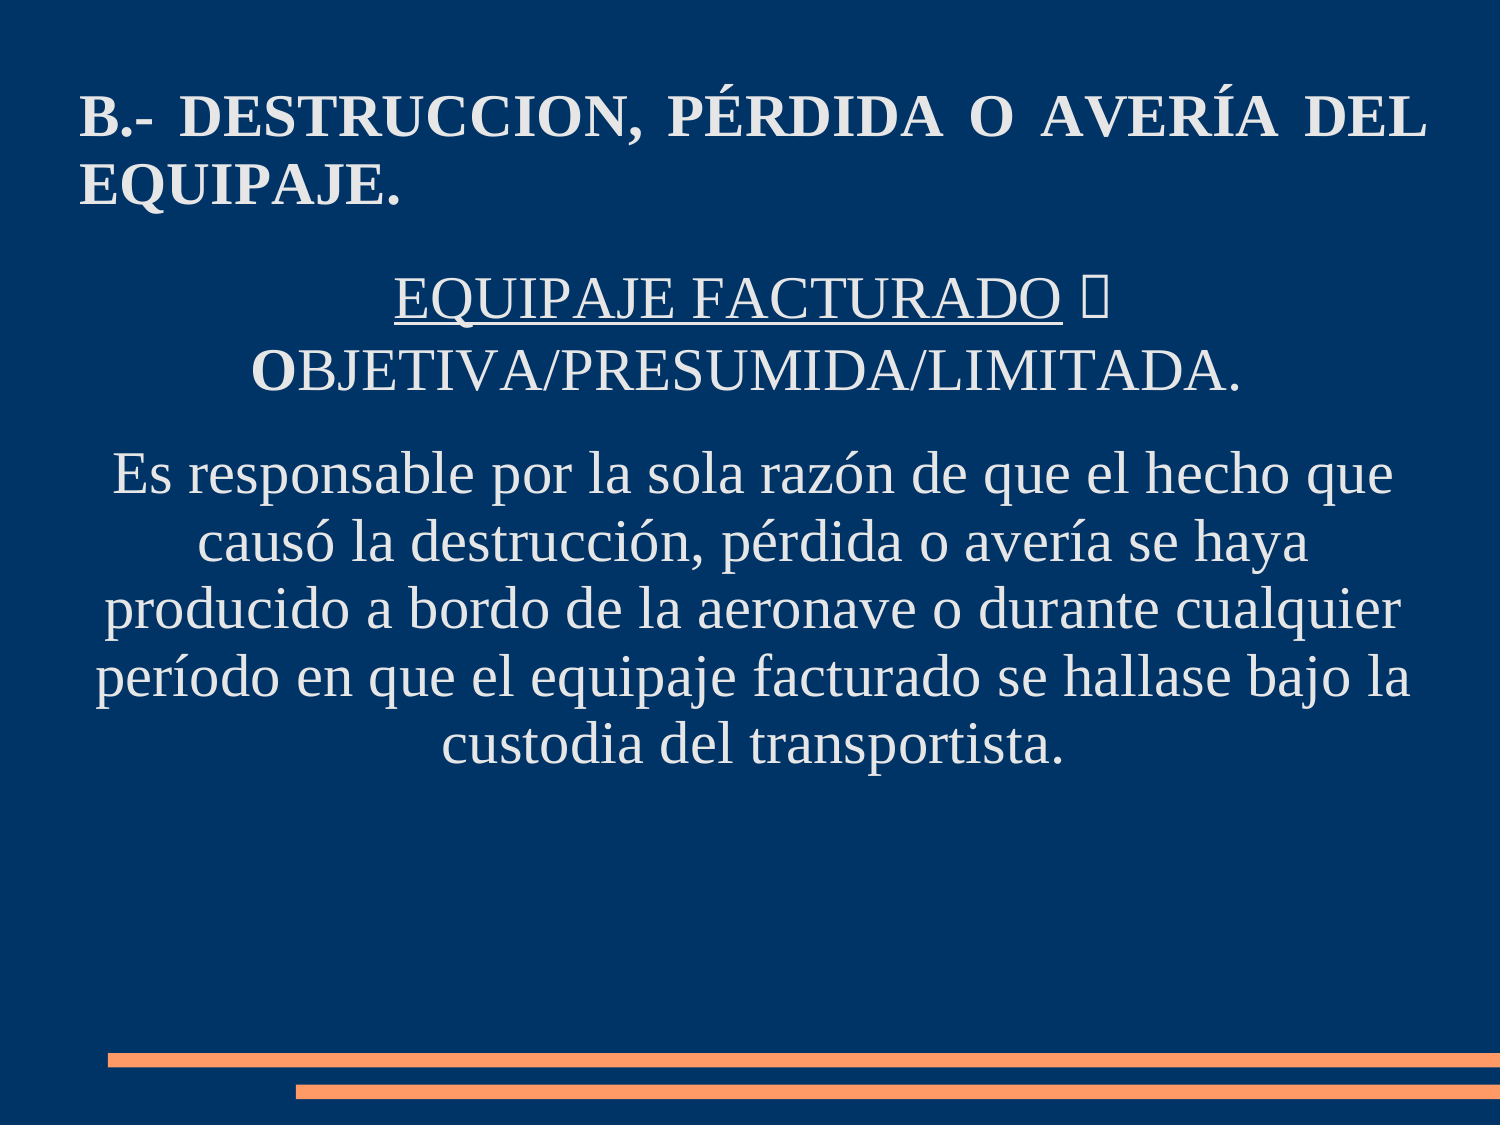

# B.- DESTRUCCION, PÉRDIDA O AVERÍA DEL EQUIPAJE.
EQUIPAJE FACTURADO  OBJETIVA/PRESUMIDA/LIMITADA.
Es responsable por la sola razón de que el hecho que causó la destrucción, pérdida o avería se haya producido a bordo de la aeronave o durante cualquier período en que el equipaje facturado se hallase bajo la custodia del transportista.